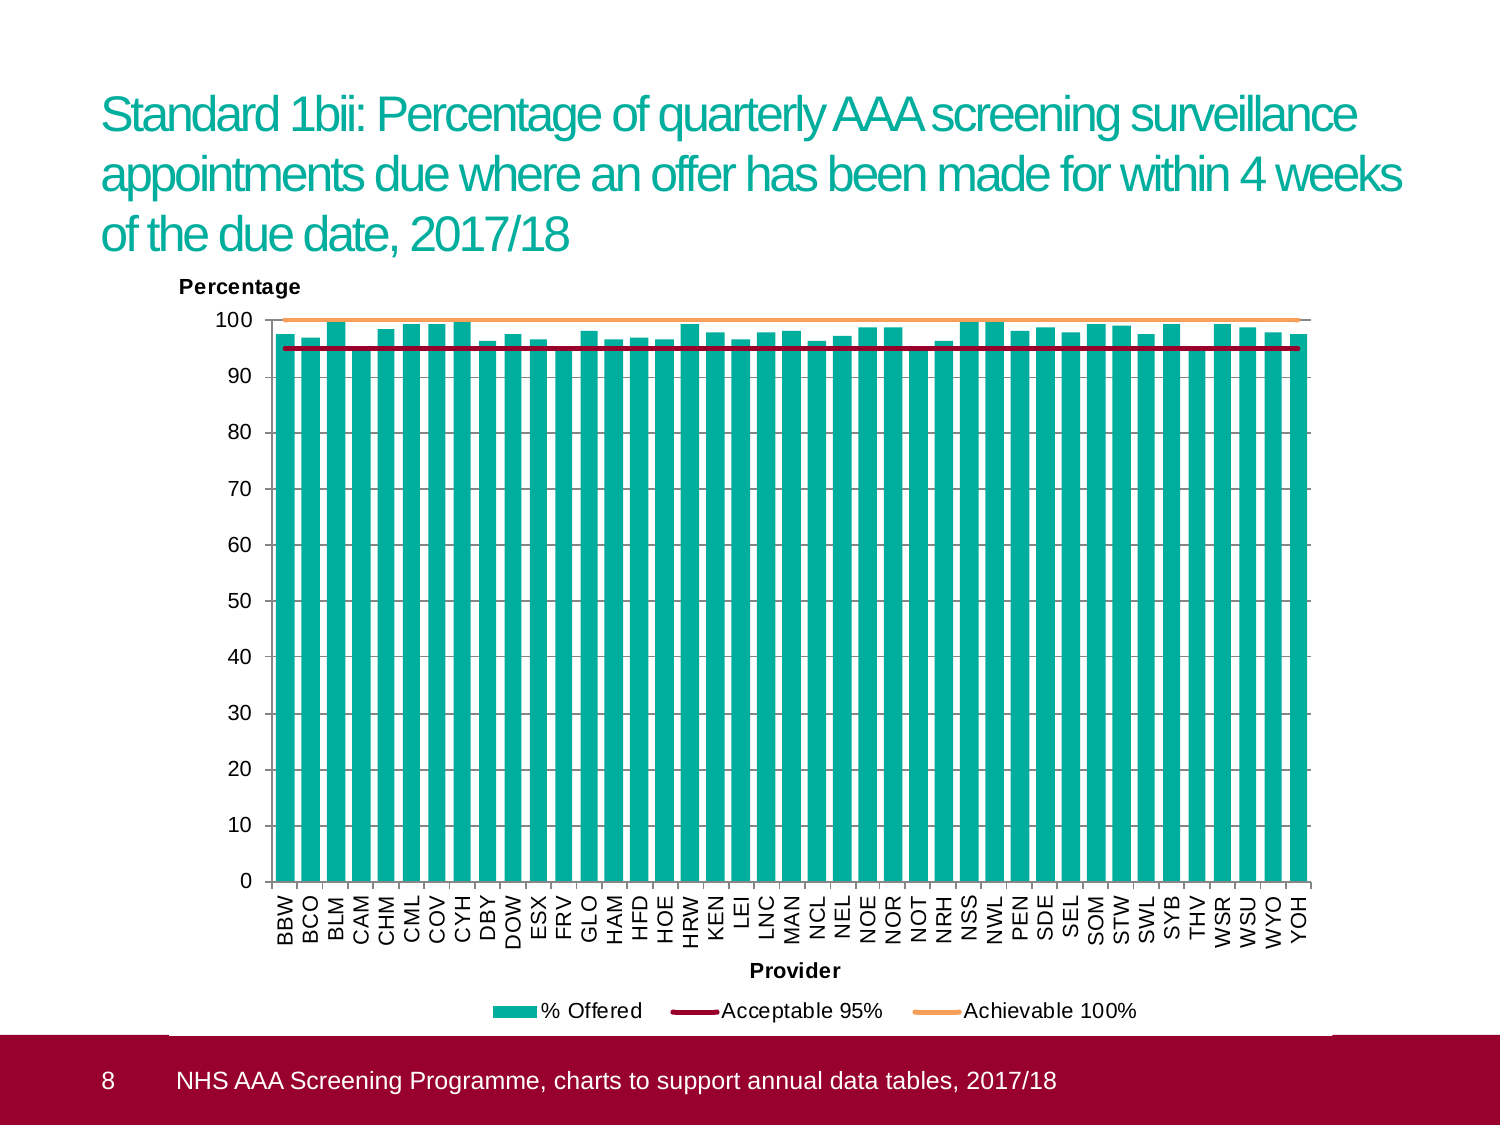

# Standard 1bii: Percentage of quarterly AAA screening surveillance appointments due where an offer has been made for within 4 weeks of the due date, 2017/18
NHS AAA Screening Programme, charts to support annual data tables, 2017/18